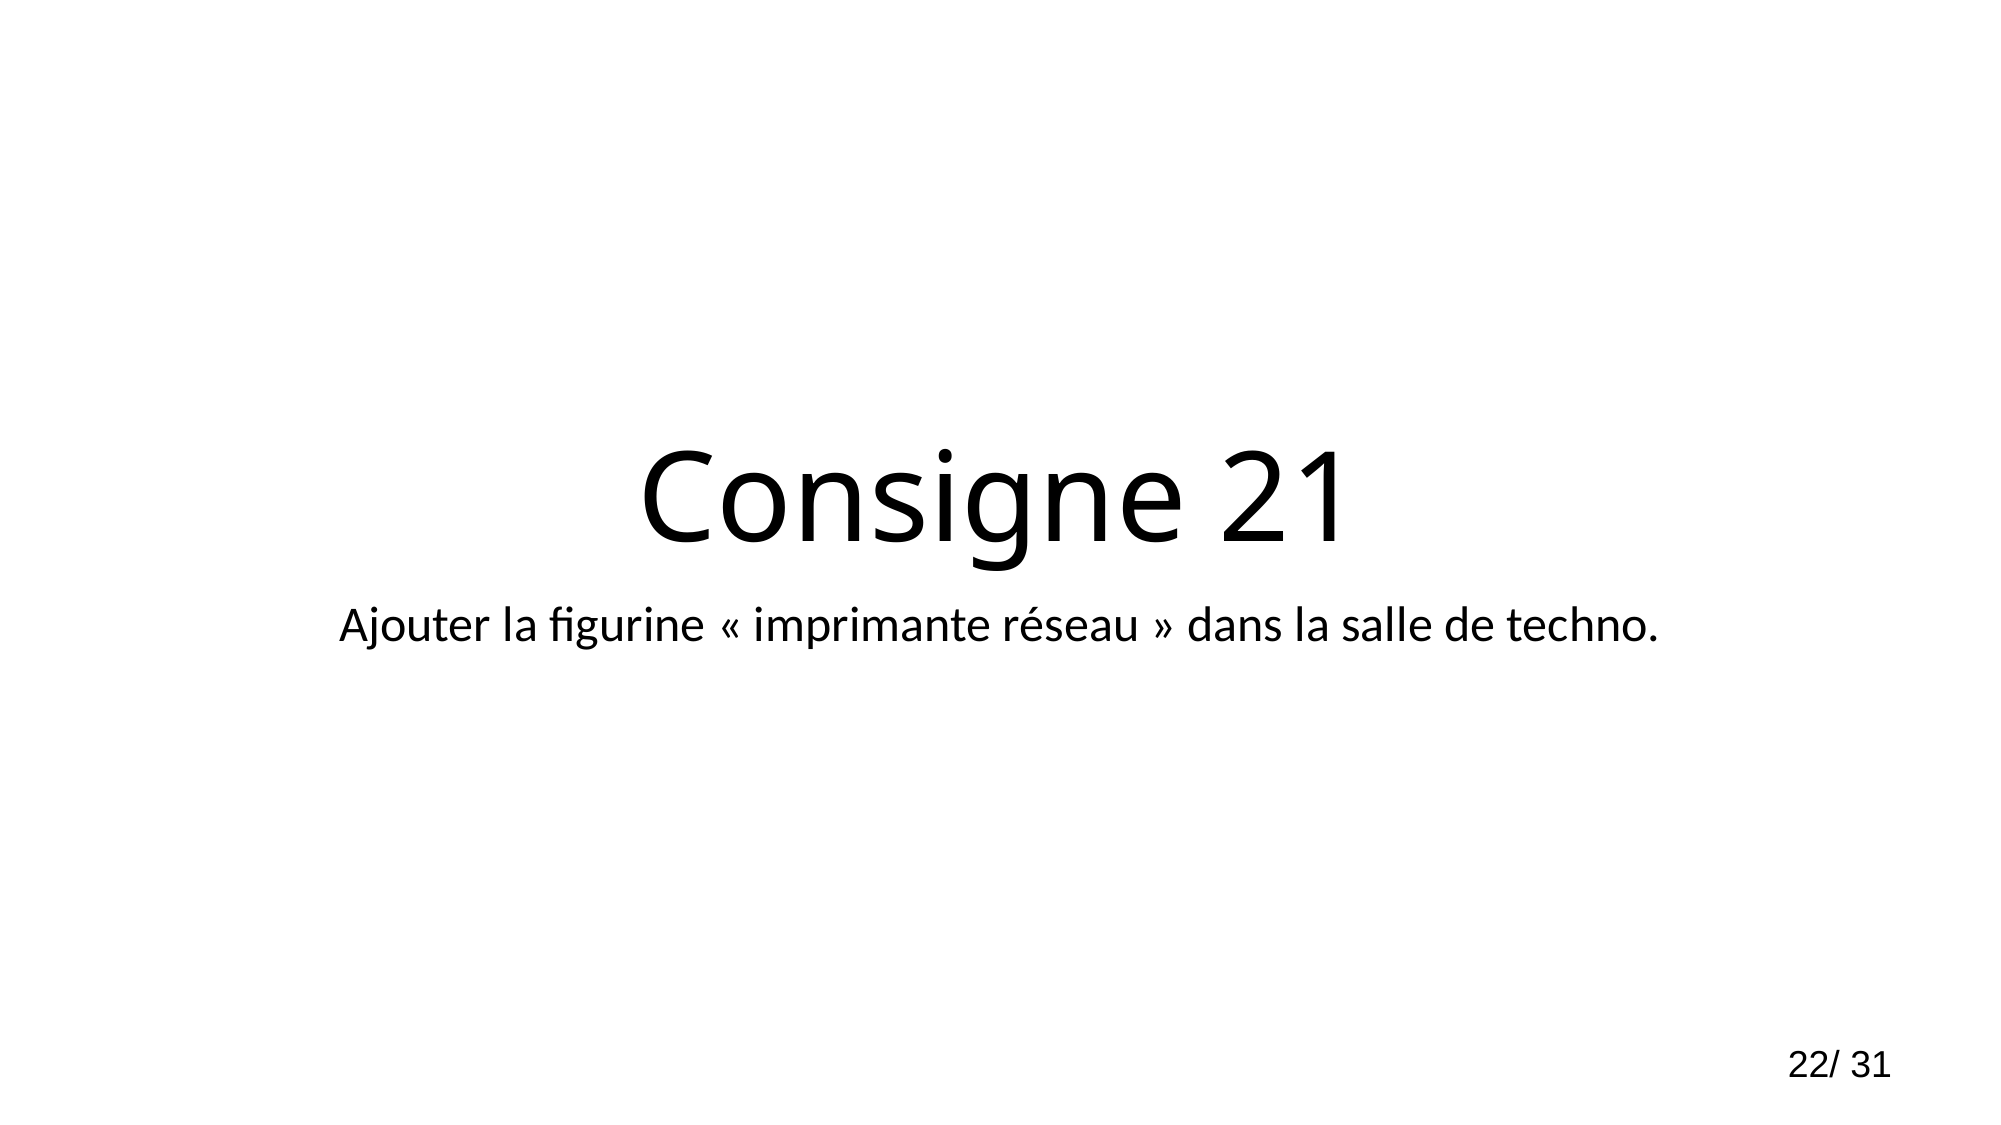

# Consigne 21
Ajouter la figurine « imprimante réseau » dans la salle de techno.